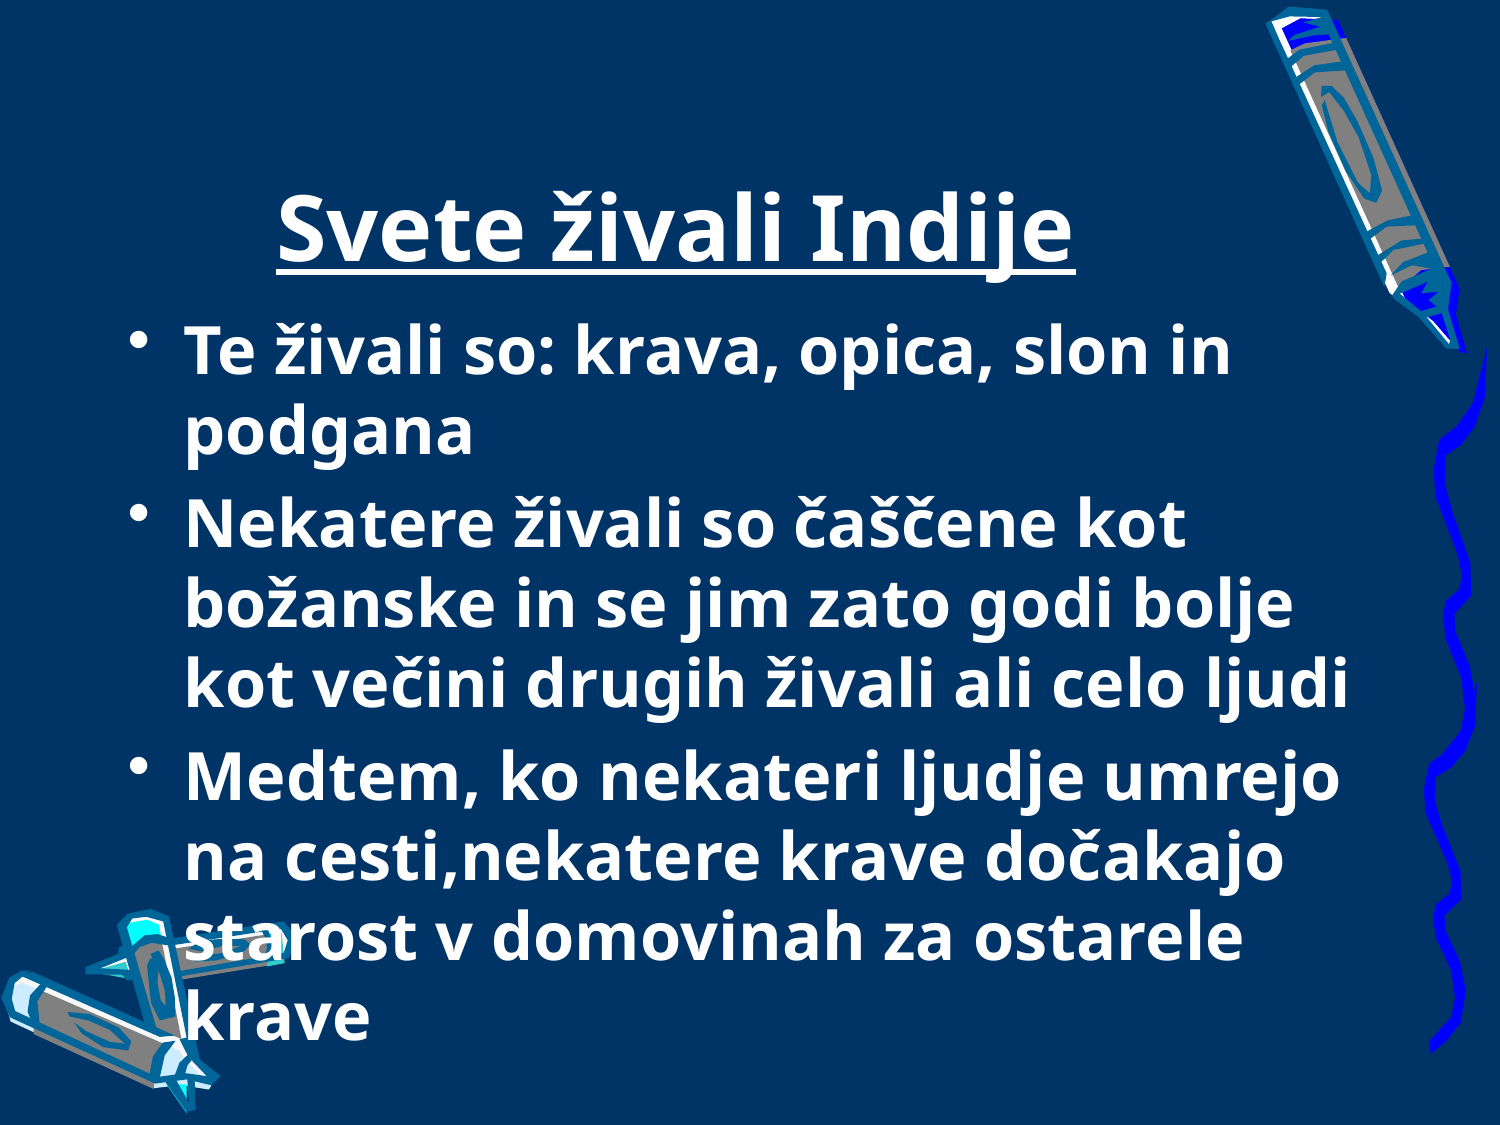

# Svete živali Indije
Te živali so: krava, opica, slon in podgana
Nekatere živali so čaščene kot božanske in se jim zato godi bolje kot večini drugih živali ali celo ljudi
Medtem, ko nekateri ljudje umrejo na cesti,nekatere krave dočakajo starost v domovinah za ostarele krave